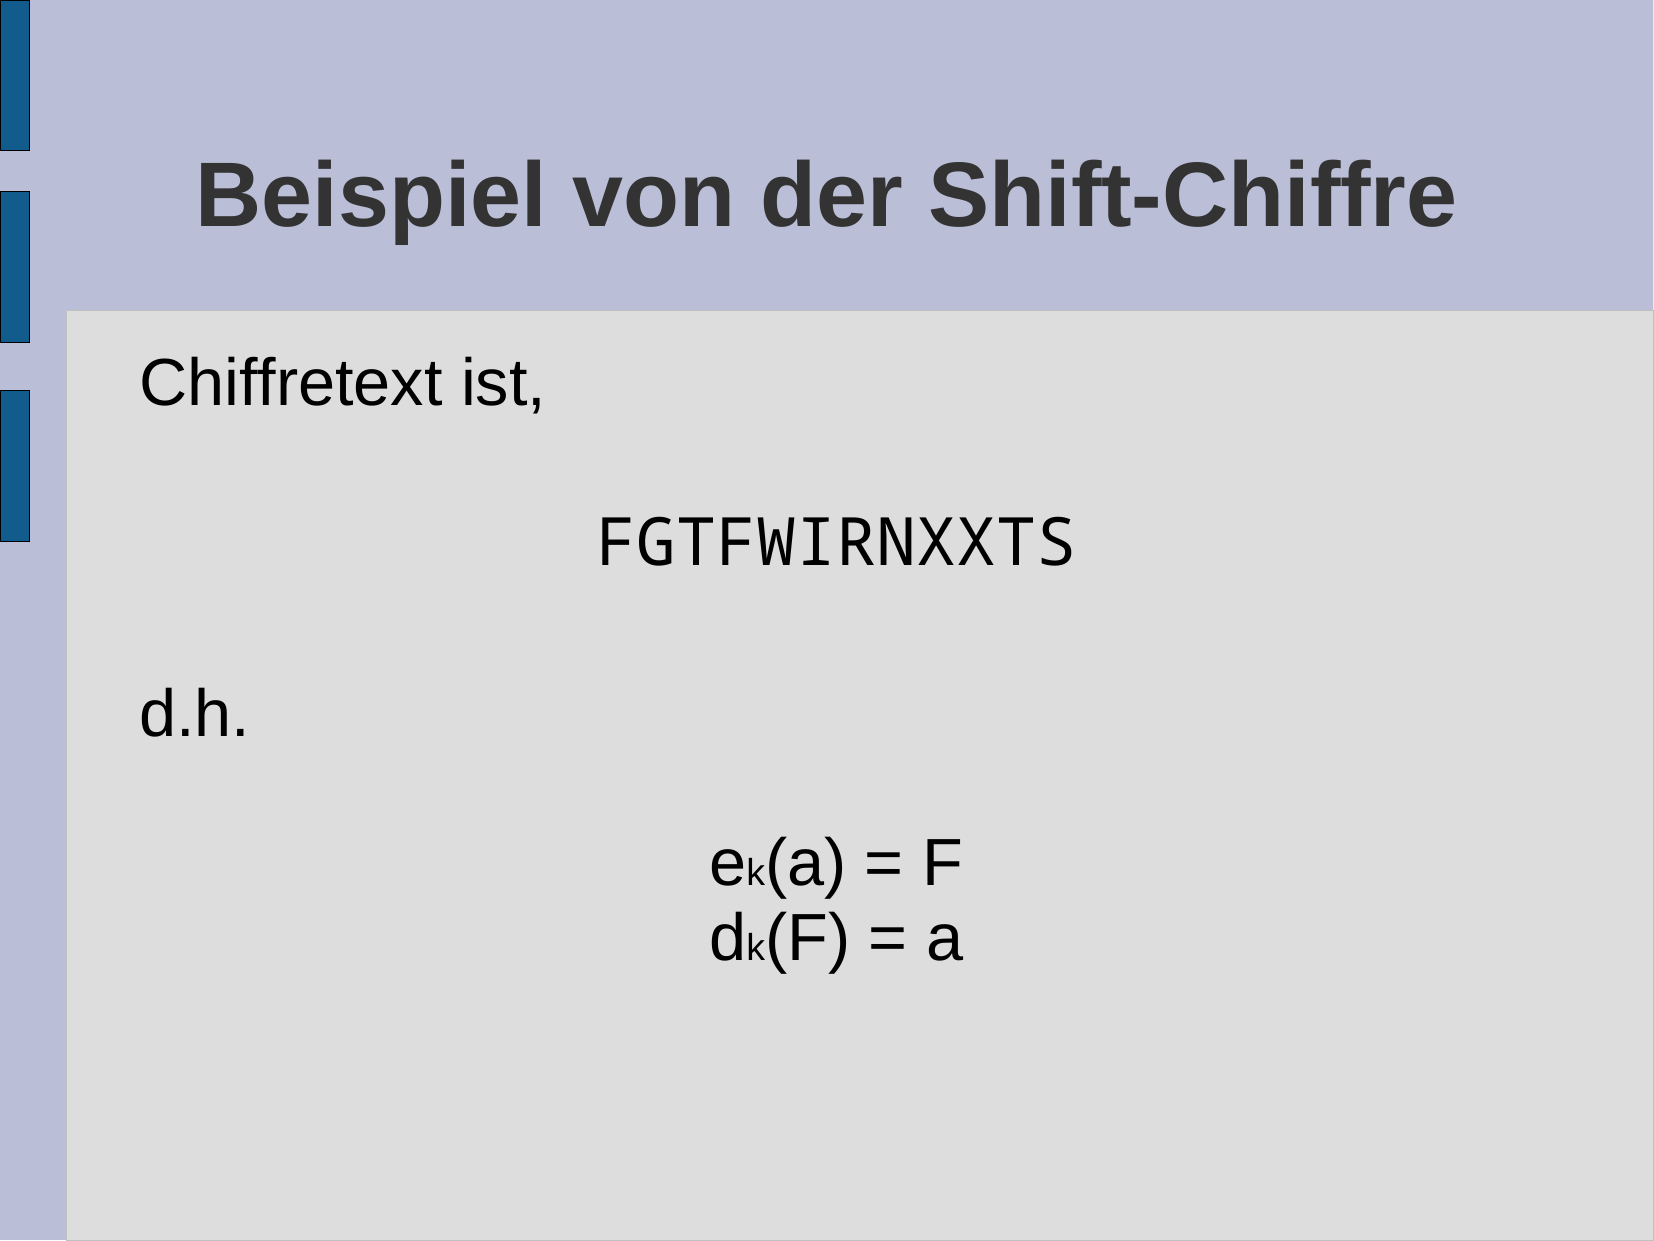

# Beispiel von der Shift-Chiffre
Chiffretext ist,
FGTFWIRNXXTS
d.h.
ek(a) = F
dk(F) = a